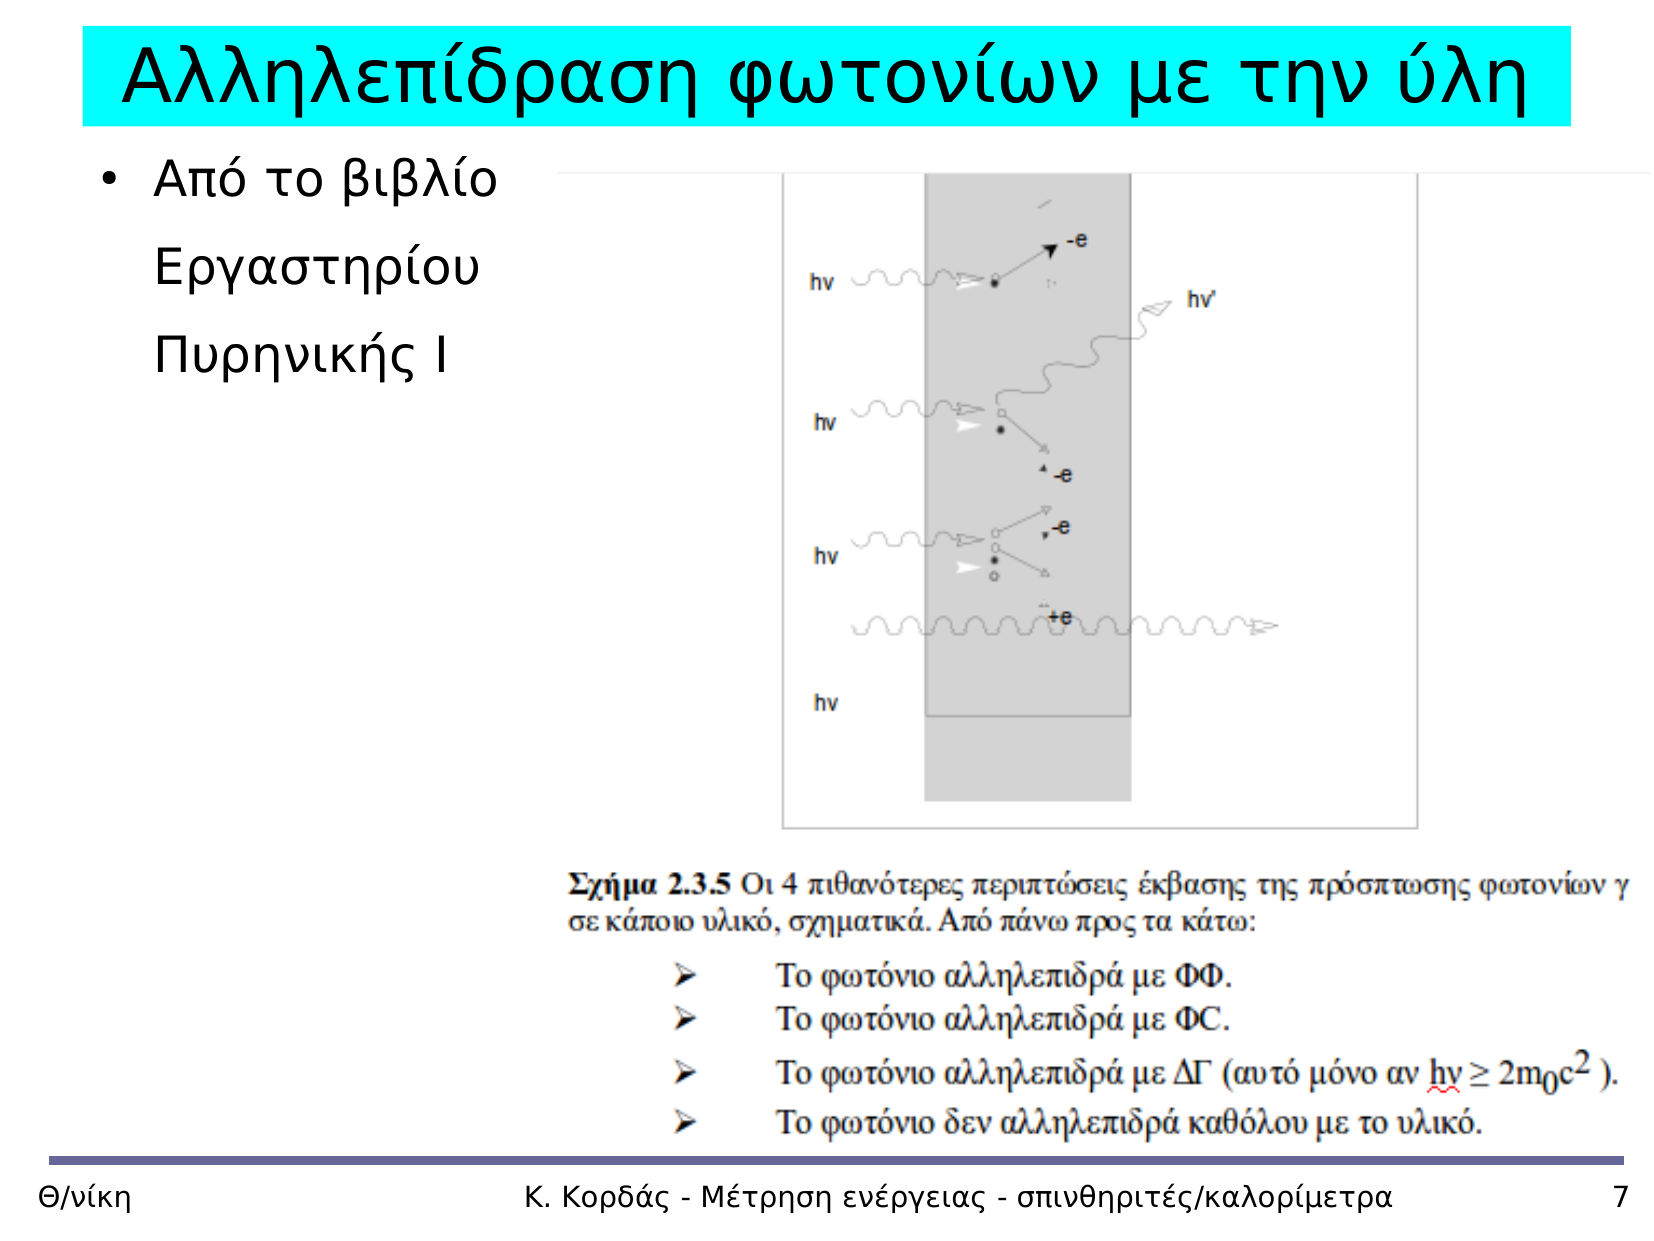

# Αλληλεπίδραση φωτονίων με την ύλη
Από το βιβλίο
Εργαστηρίου
Πυρηνικής Ι
Θ/νίκη
Κ. Κορδάς - Μέτρηση ενέργειας - σπινθηριτές/καλορίμετρα
7